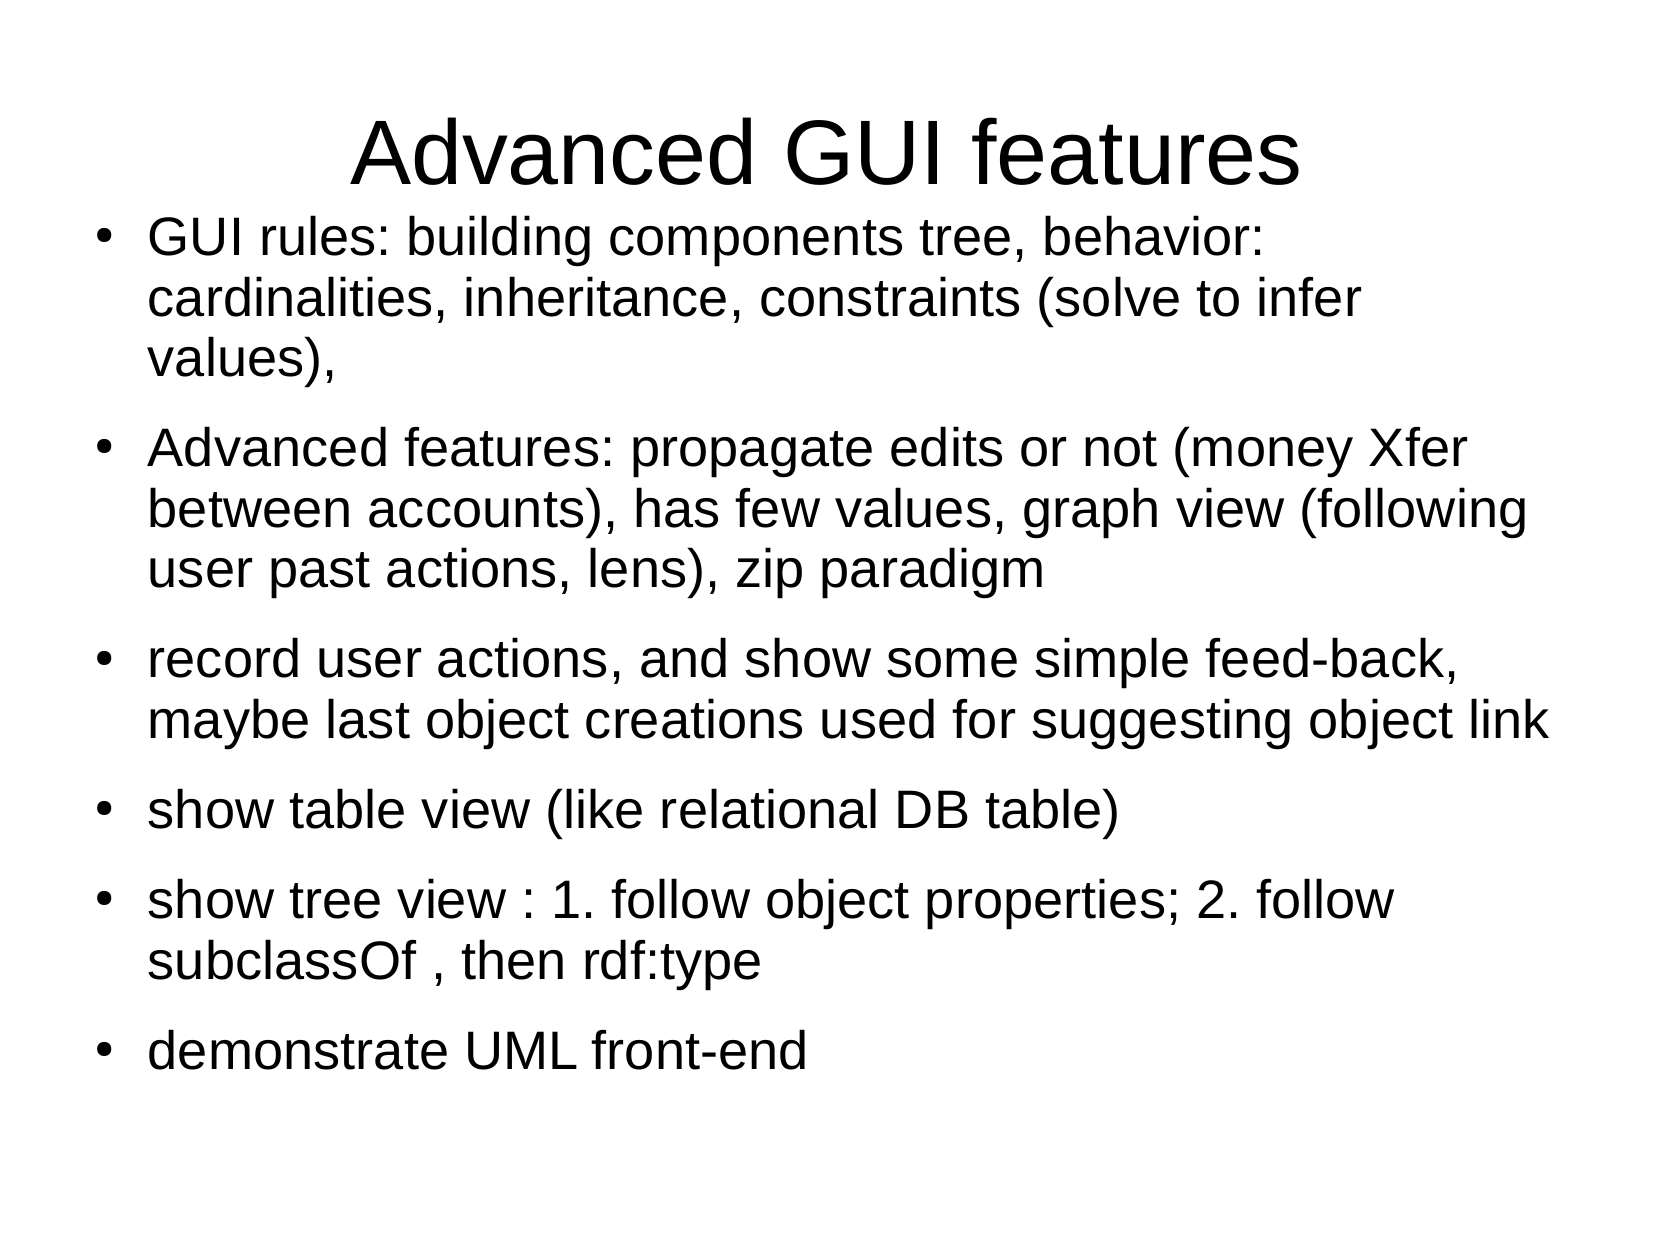

# Advanced GUI features
GUI rules: building components tree, behavior: cardinalities, inheritance, constraints (solve to infer values),
Advanced features: propagate edits or not (money Xfer between accounts), has few values, graph view (following user past actions, lens), zip paradigm
record user actions, and show some simple feed-back, maybe last object creations used for suggesting object link
show table view (like relational DB table)
show tree view : 1. follow object properties; 2. follow subclassOf , then rdf:type
demonstrate UML front-end